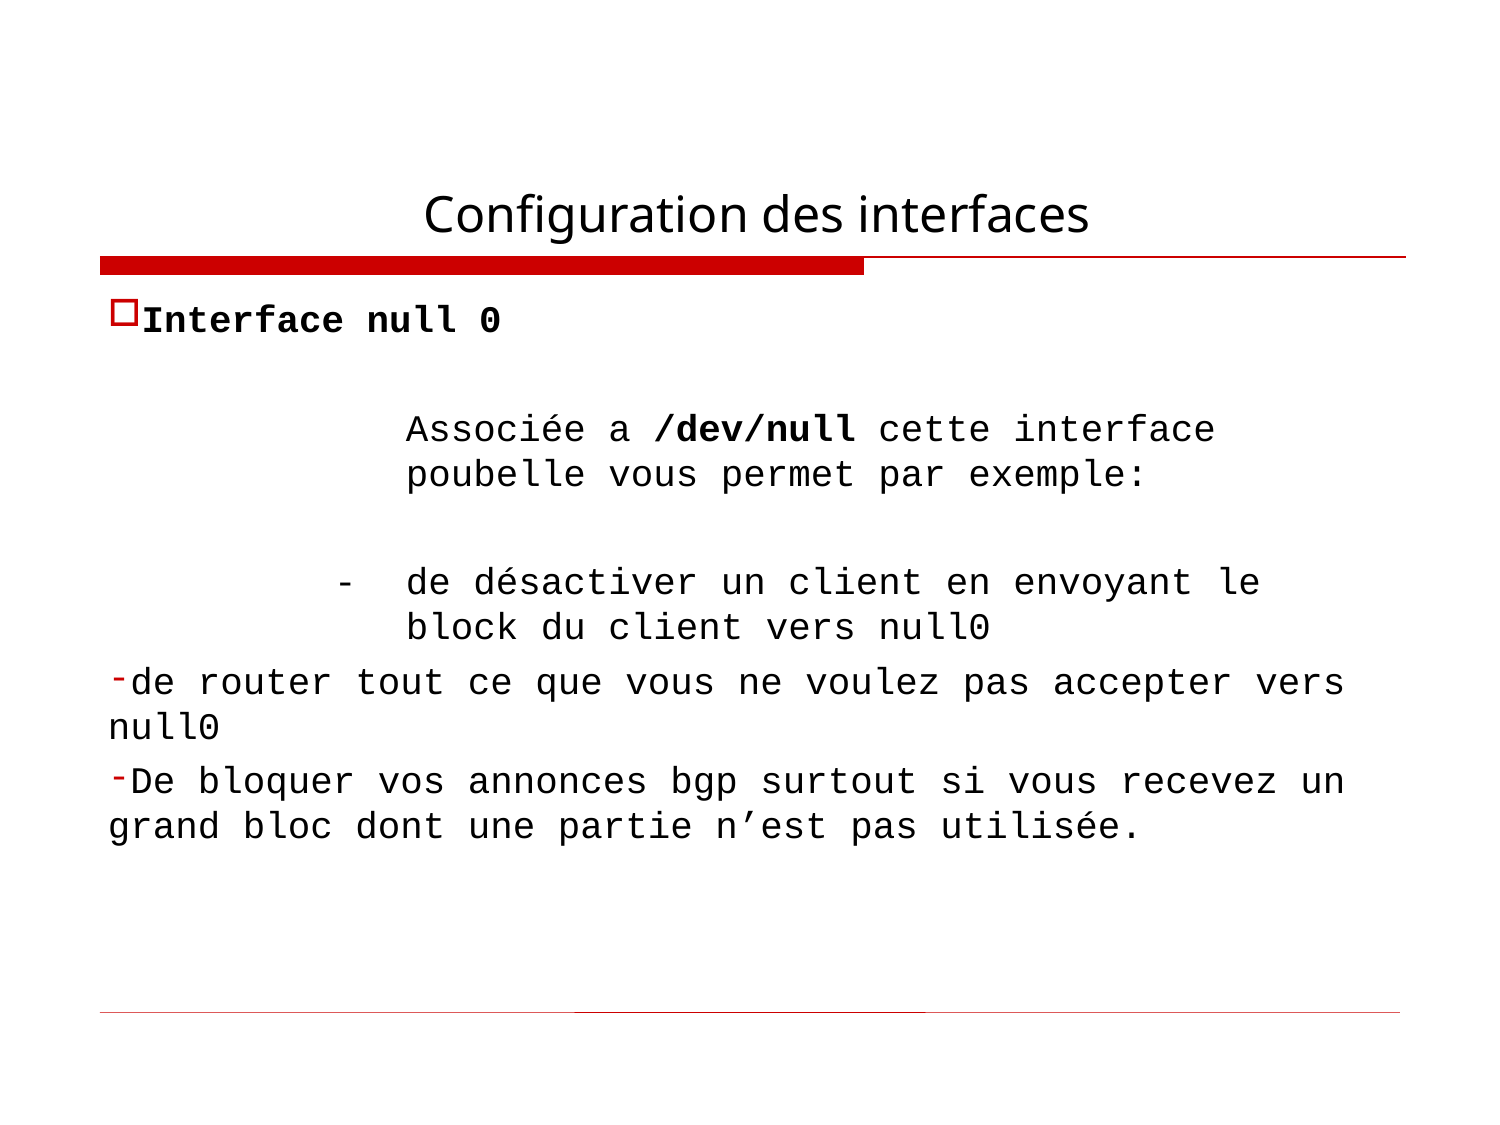

# Configuration des interfaces
Interface null 0
	Associée a /dev/null cette interface poubelle vous permet par exemple:
-	de désactiver un client en envoyant le block du client vers null0
de router tout ce que vous ne voulez pas accepter vers null0
De bloquer vos annonces bgp surtout si vous recevez un grand bloc dont une partie n’est pas utilisée.